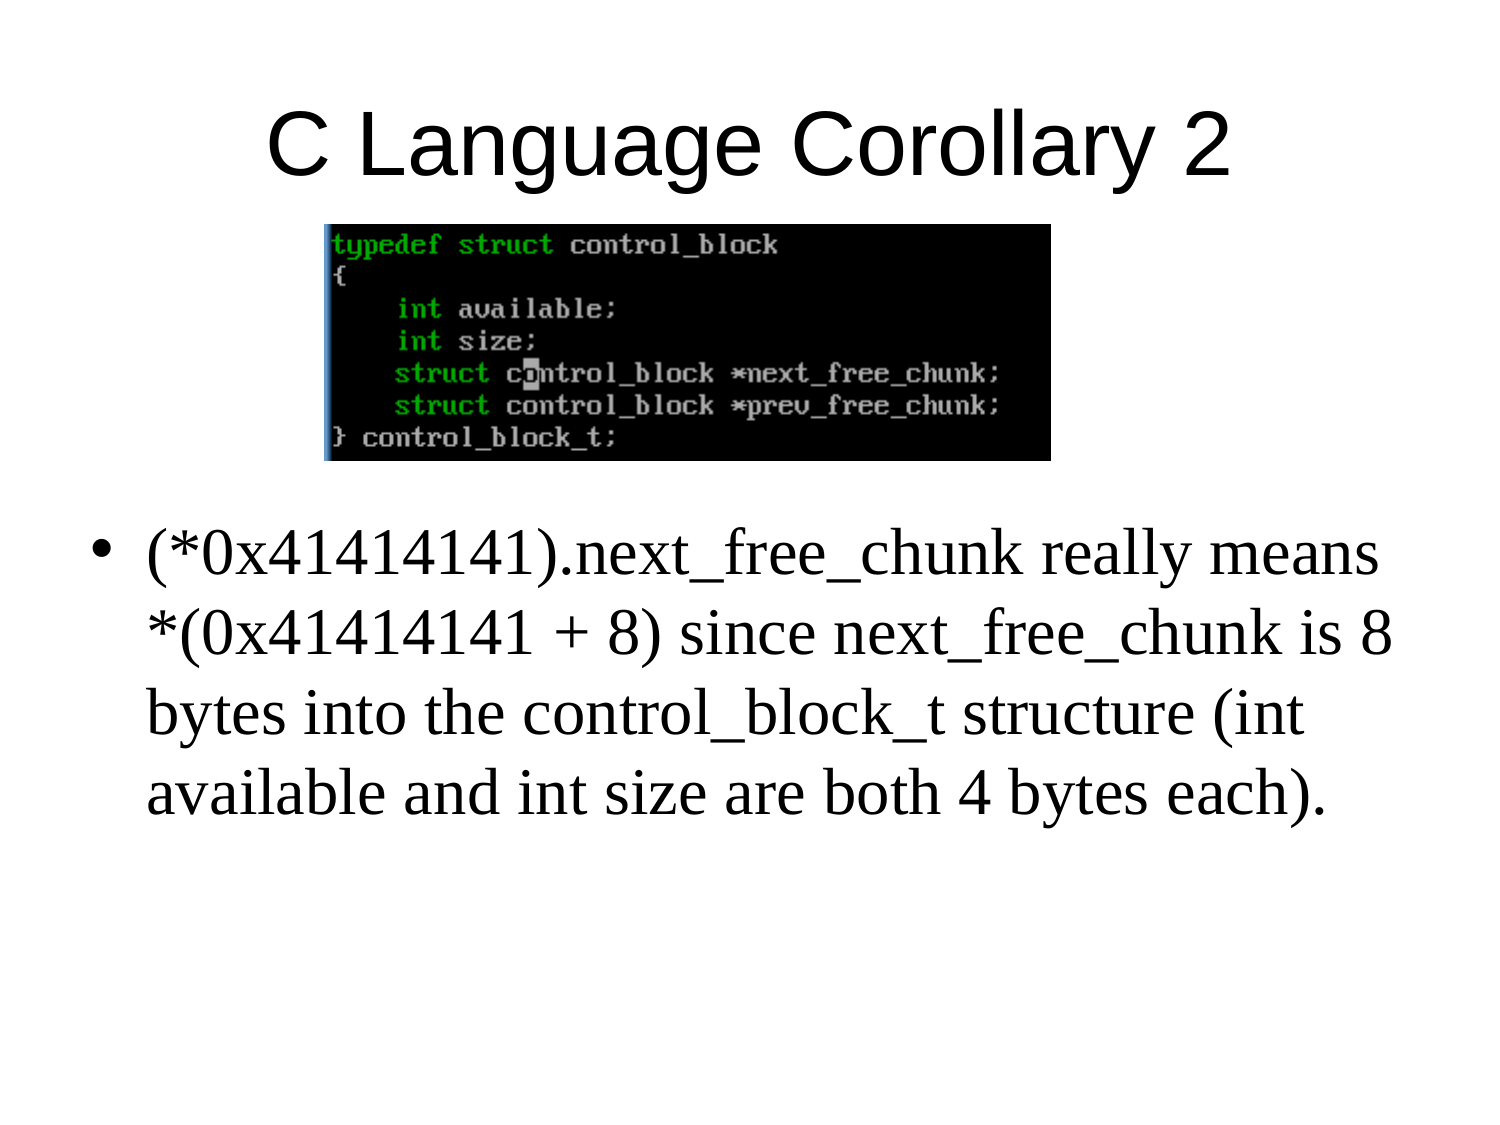

# C Language Corollary 2
(*0x41414141).next_free_chunk really means *(0x41414141 + 8) since next_free_chunk is 8 bytes into the control_block_t structure (int available and int size are both 4 bytes each).